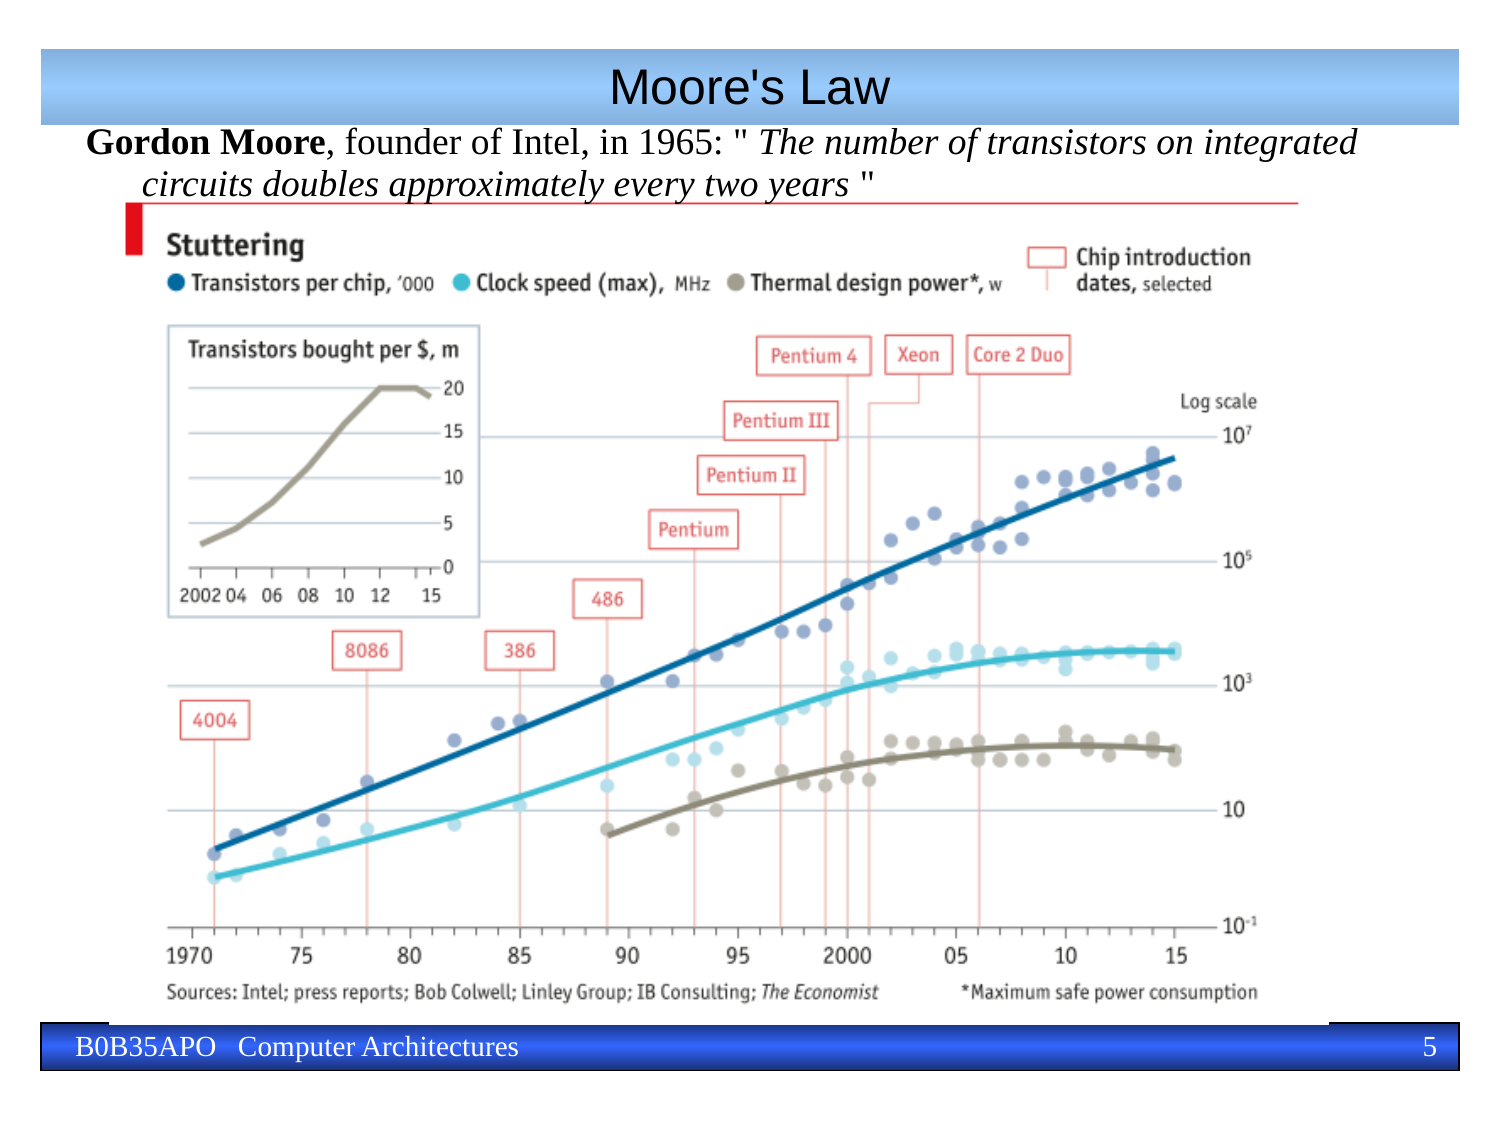

# Moore's Law
Gordon Moore, founder of Intel, in 1965: " The number of transistors on integrated circuits doubles approximately every two years "
B0B35APO Computer Architectures
5